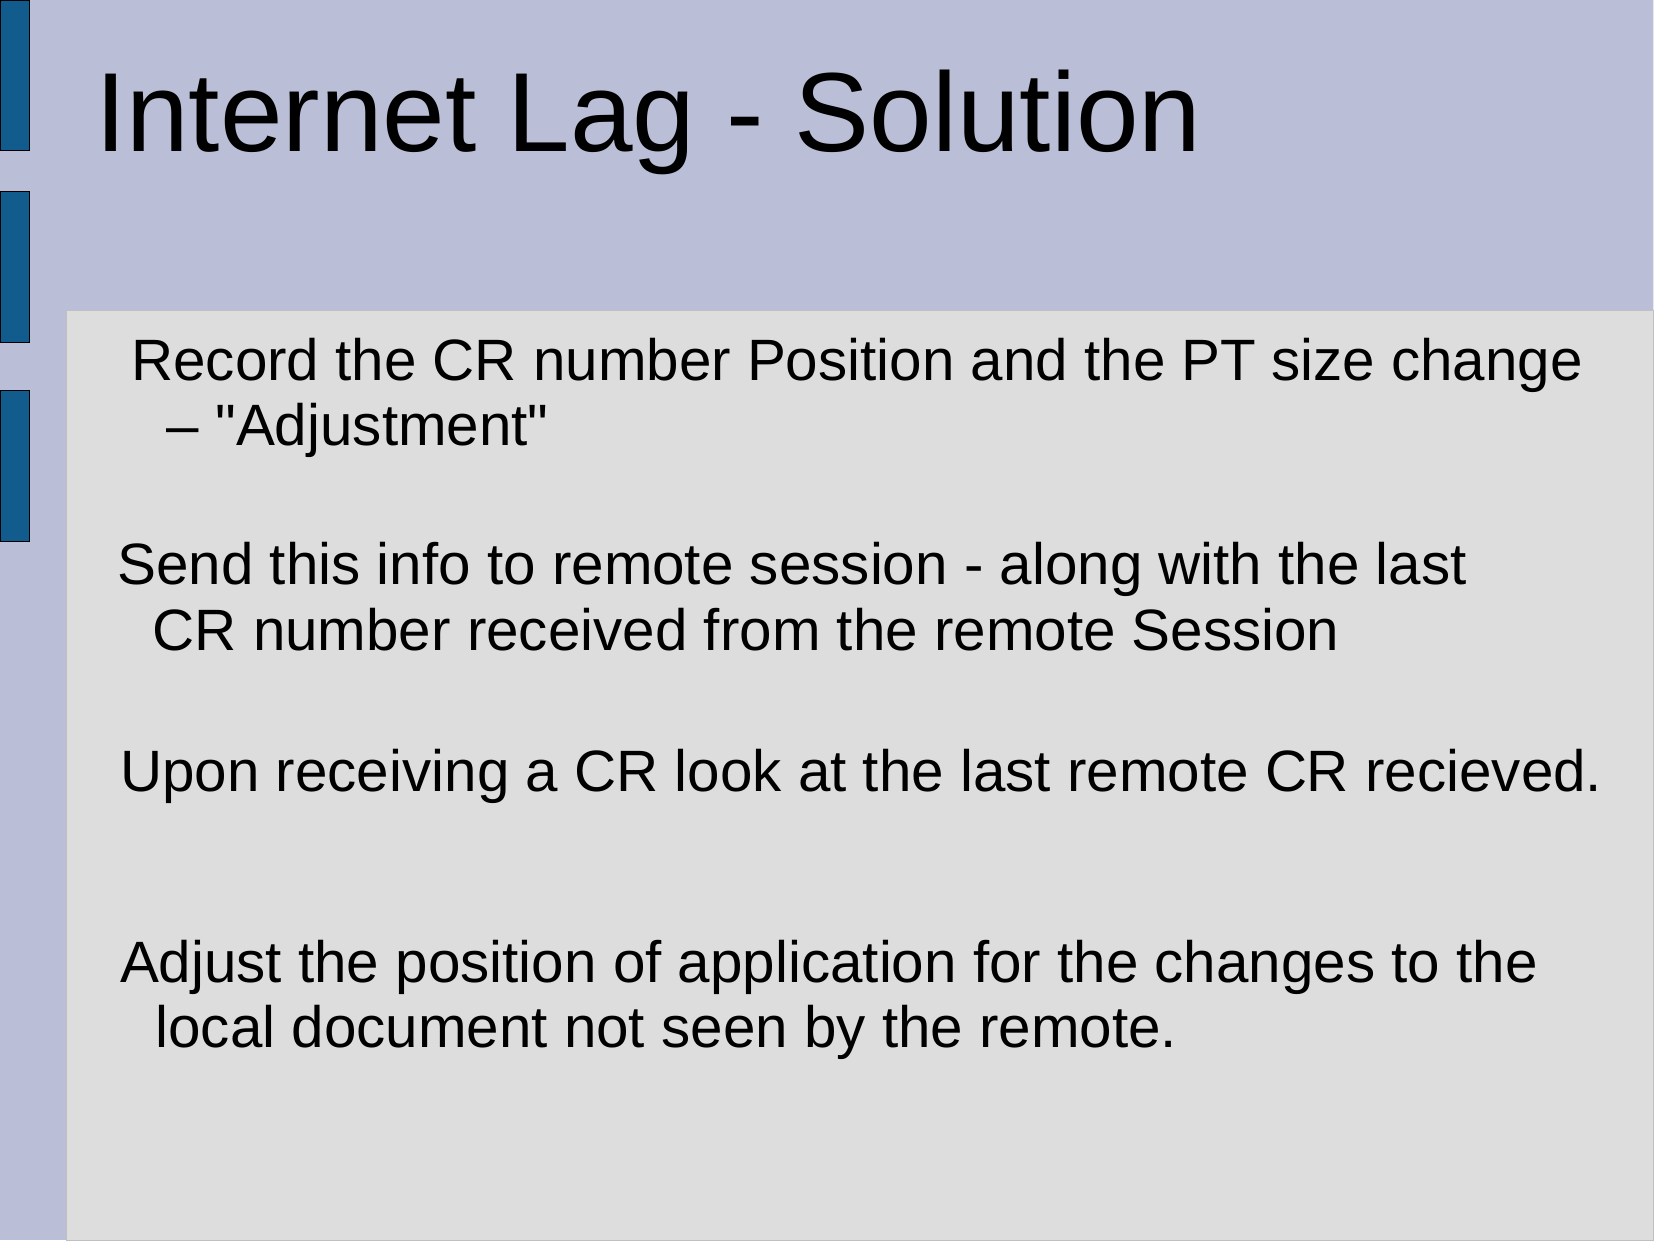

Internet Lag - Solution
Record the CR number Position and the PT size change – "Adjustment"
Send this info to remote session - along with the last CR number received from the remote Session
Upon receiving a CR look at the last remote CR recieved.
Adjust the position of application for the changes to the local document not seen by the remote.